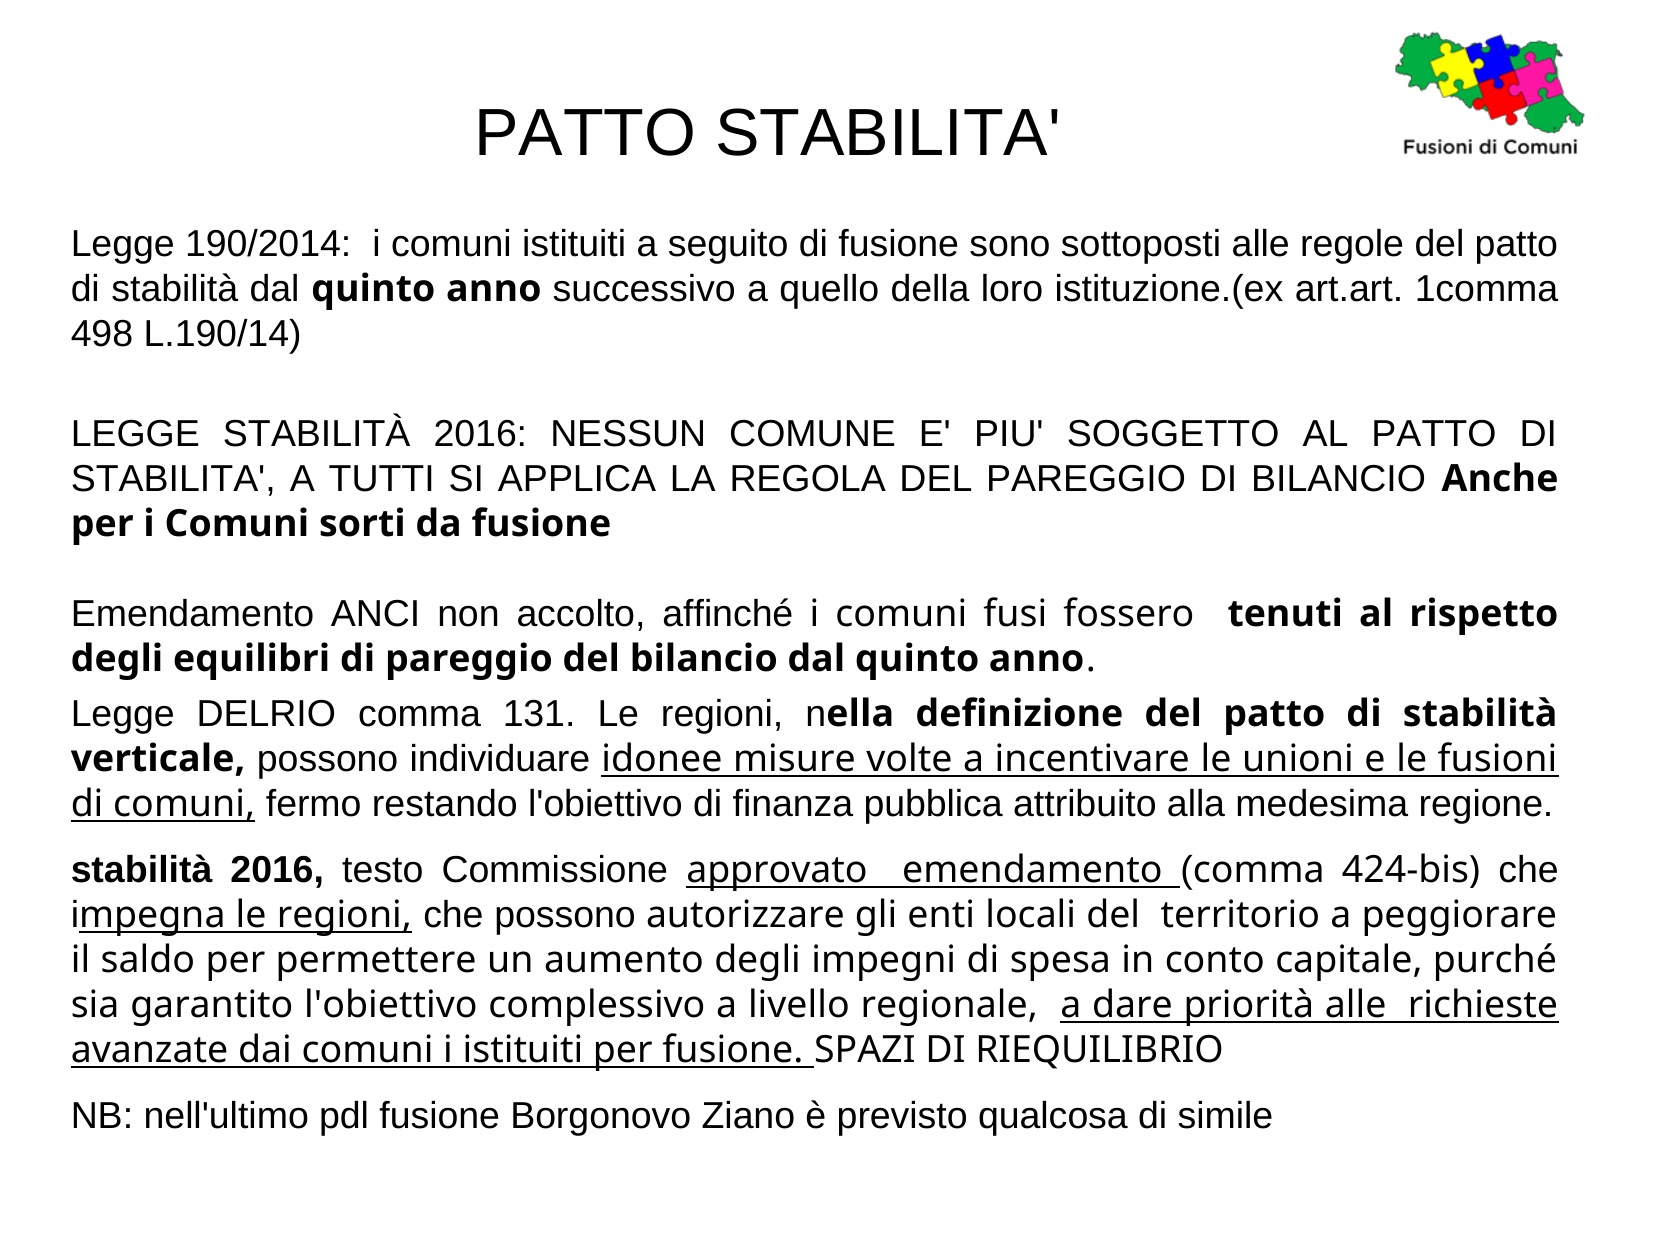

# PATTO STABILITA'
Legge 190/2014: i comuni istituiti a seguito di fusione sono sottoposti alle regole del patto di stabilità dal quinto anno successivo a quello della loro istituzione.(ex art.art. 1comma 498 L.190/14)
LEGGE STABILITÀ 2016: NESSUN COMUNE E' PIU' SOGGETTO AL PATTO DI STABILITA', A TUTTI SI APPLICA LA REGOLA DEL PAREGGIO DI BILANCIO Anche per i Comuni sorti da fusione
Emendamento ANCI non accolto, affinché i comuni fusi fossero tenuti al rispetto degli equilibri di pareggio del bilancio dal quinto anno.
Legge DELRIO comma 131. Le regioni, nella definizione del patto di stabilità verticale, possono individuare idonee misure volte a incentivare le unioni e le fusioni di comuni, fermo restando l'obiettivo di finanza pubblica attribuito alla medesima regione.
stabilità 2016, testo Commissione approvato emendamento (comma 424-bis) che impegna le regioni, che possono autorizzare gli enti locali del territorio a peggiorare il saldo per permettere un aumento degli impegni di spesa in conto capitale, purché sia garantito l'obiettivo complessivo a livello regionale, a dare priorità alle richieste avanzate dai comuni i istituiti per fusione. SPAZI DI RIEQUILIBRIO
NB: nell'ultimo pdl fusione Borgonovo Ziano è previsto qualcosa di simile